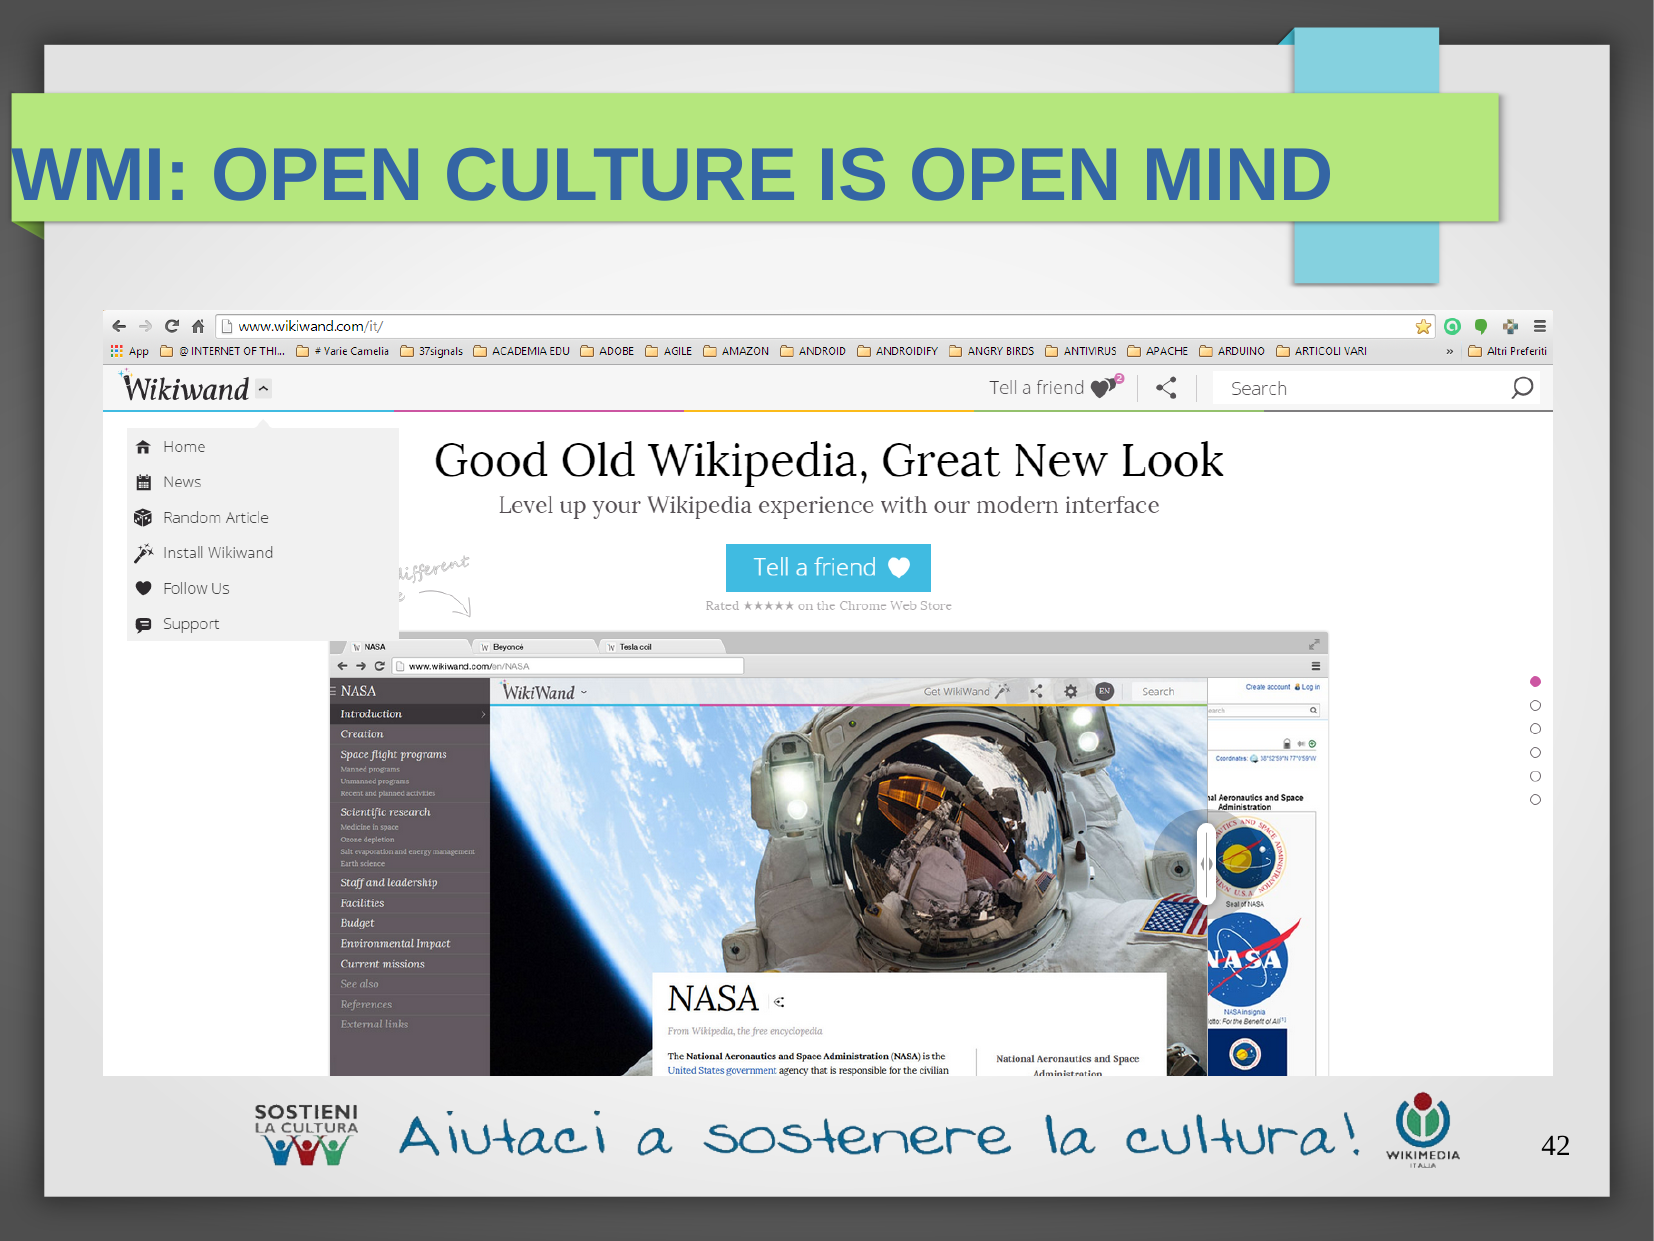

WMI: OPEN CULTURE IS OPEN MIND
#
42